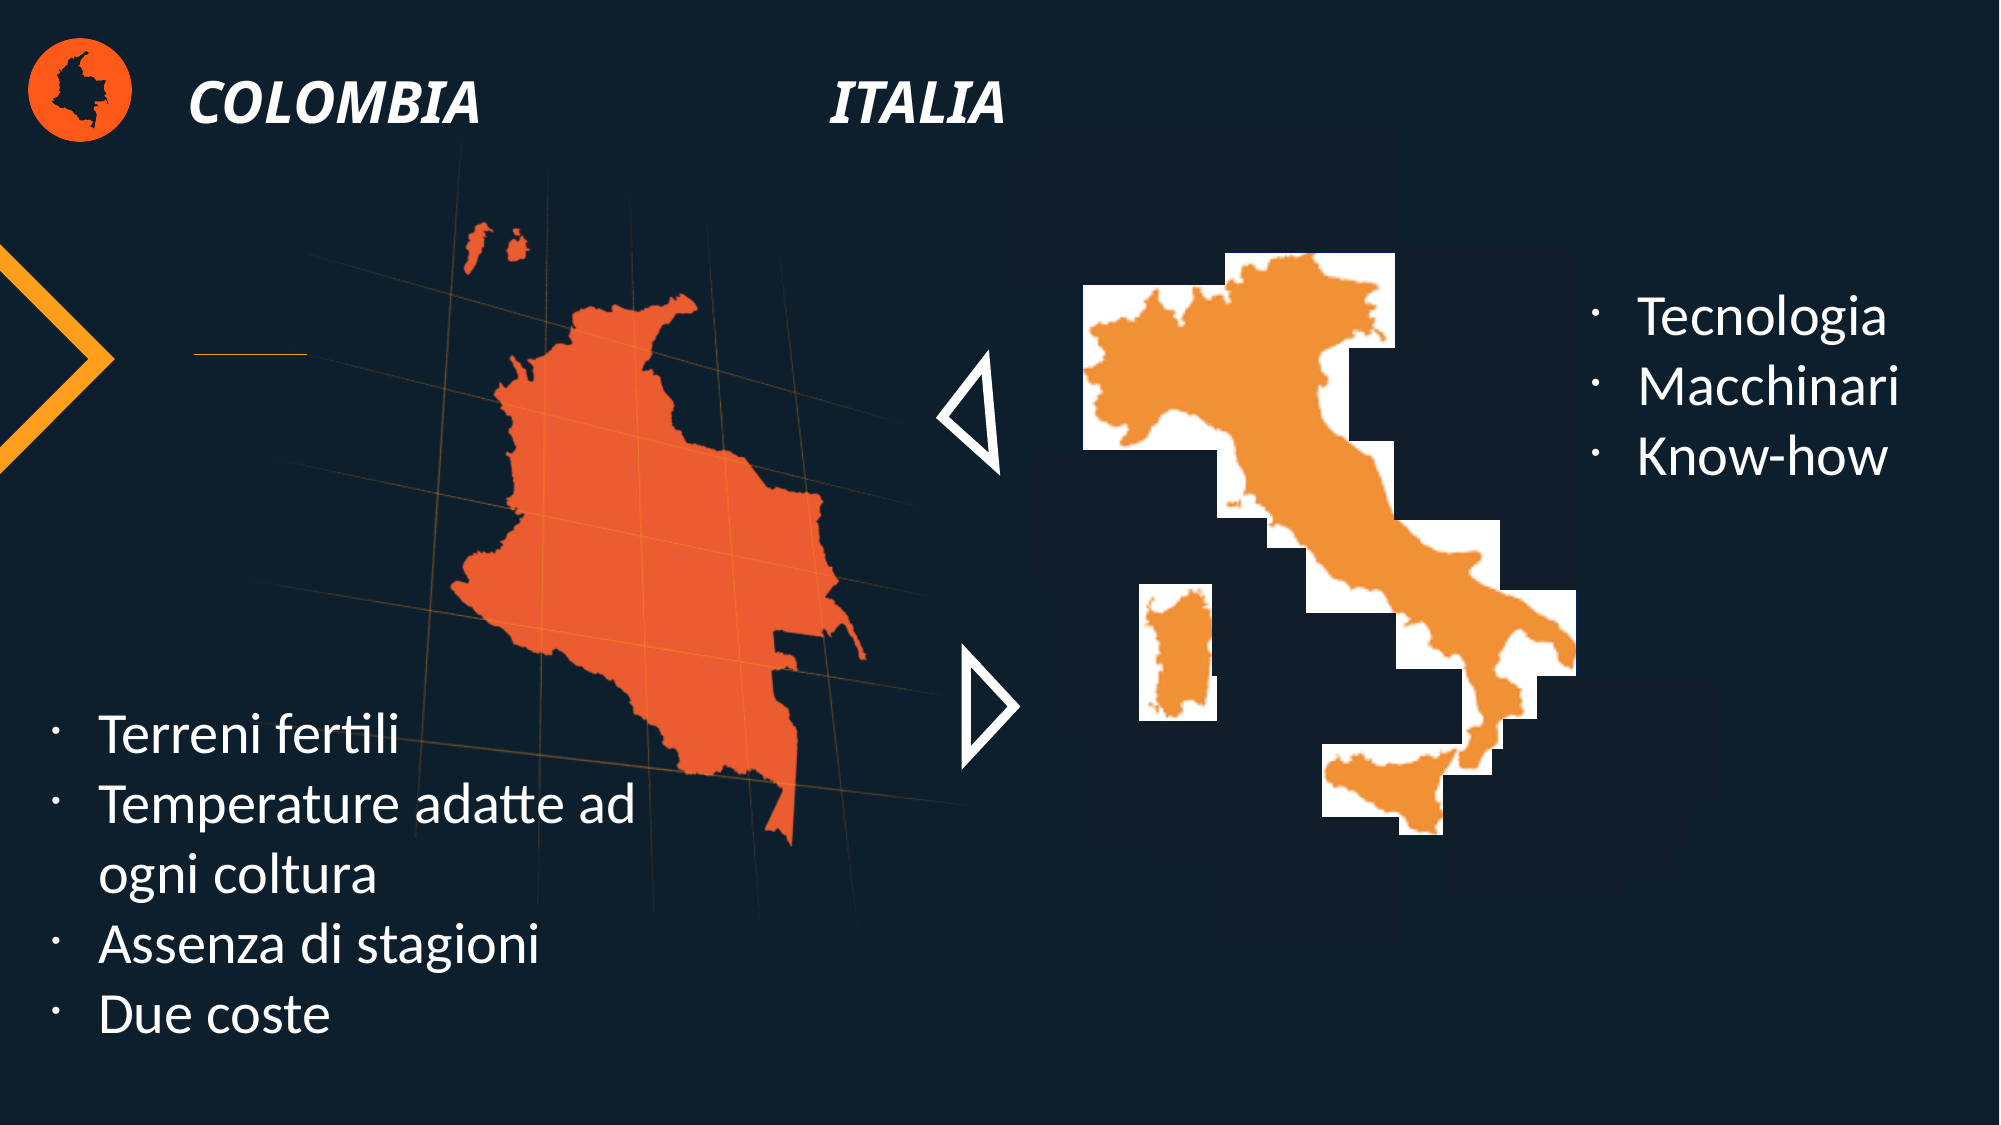

COLOMBIA ITALIA
Tecnologia
Macchinari
Know-how
Terreni fertili
Temperature adatte ad ogni coltura
Assenza di stagioni
Due coste